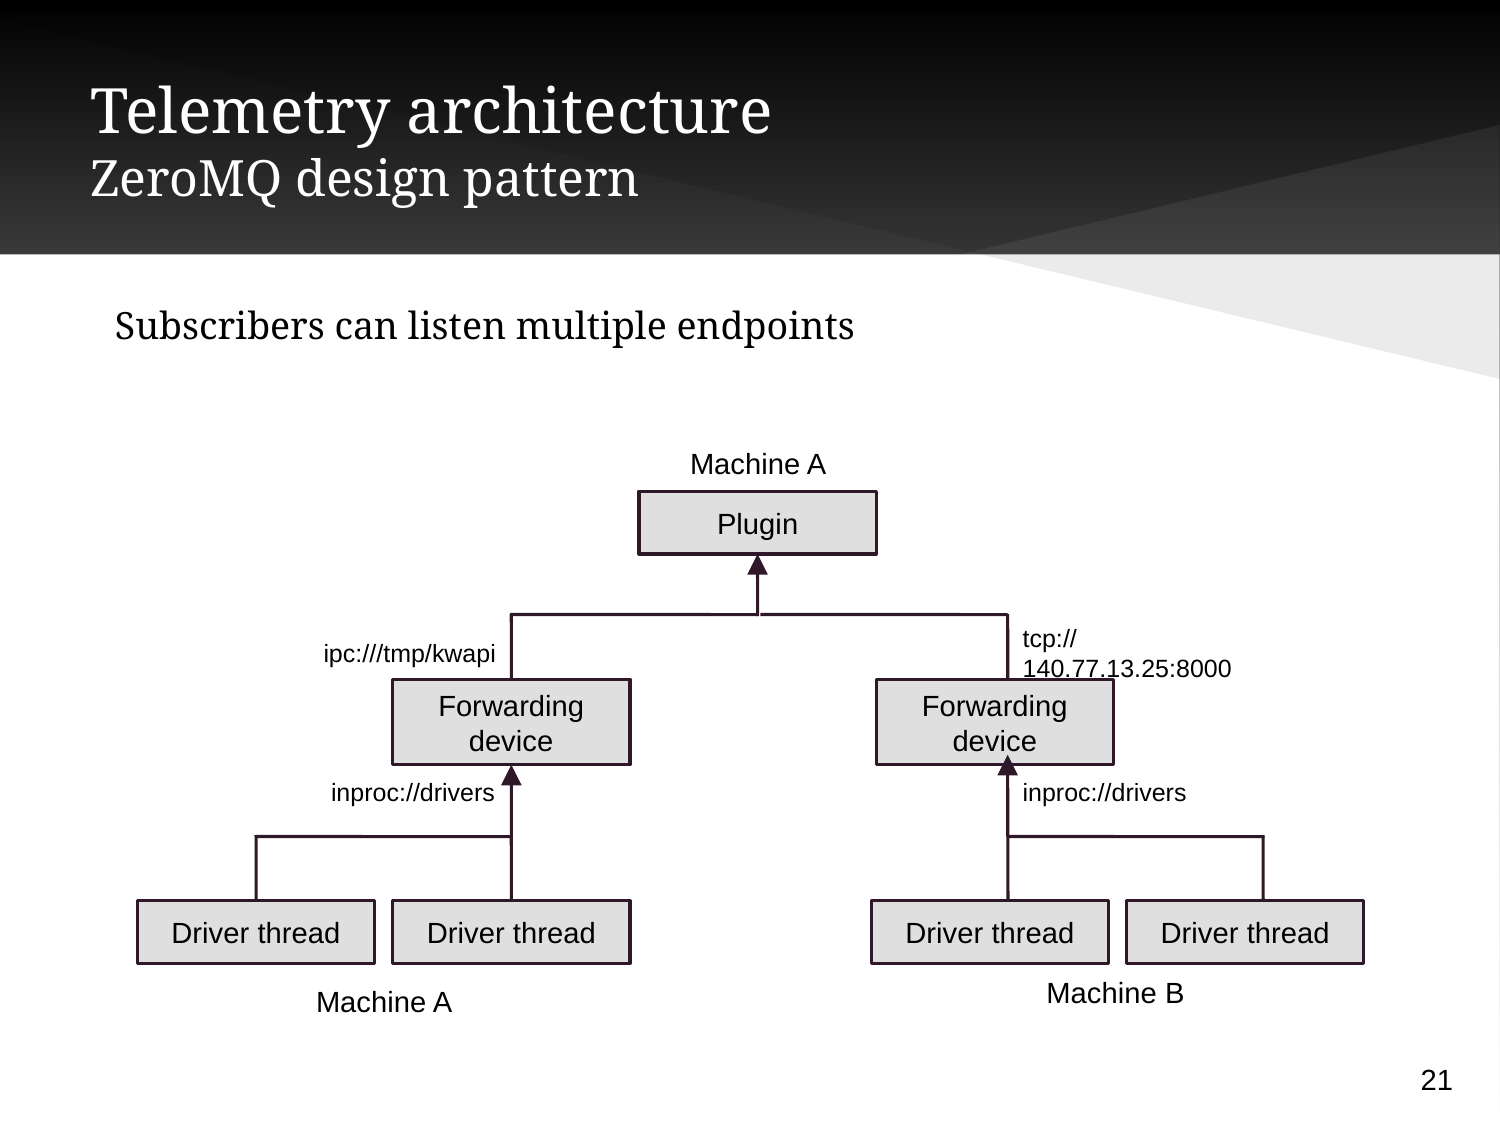

# Telemetry architecture ZeroMQ design pattern
Subscribers can listen multiple endpoints
Machine A
Plugin
ipc:///tmp/kwapi
tcp://140.77.13.25:8000
Forwarding device
Forwarding device
inproc://drivers
inproc://drivers
Machine B
Machine A
Driver thread
Driver thread
Driver thread
Driver thread
21